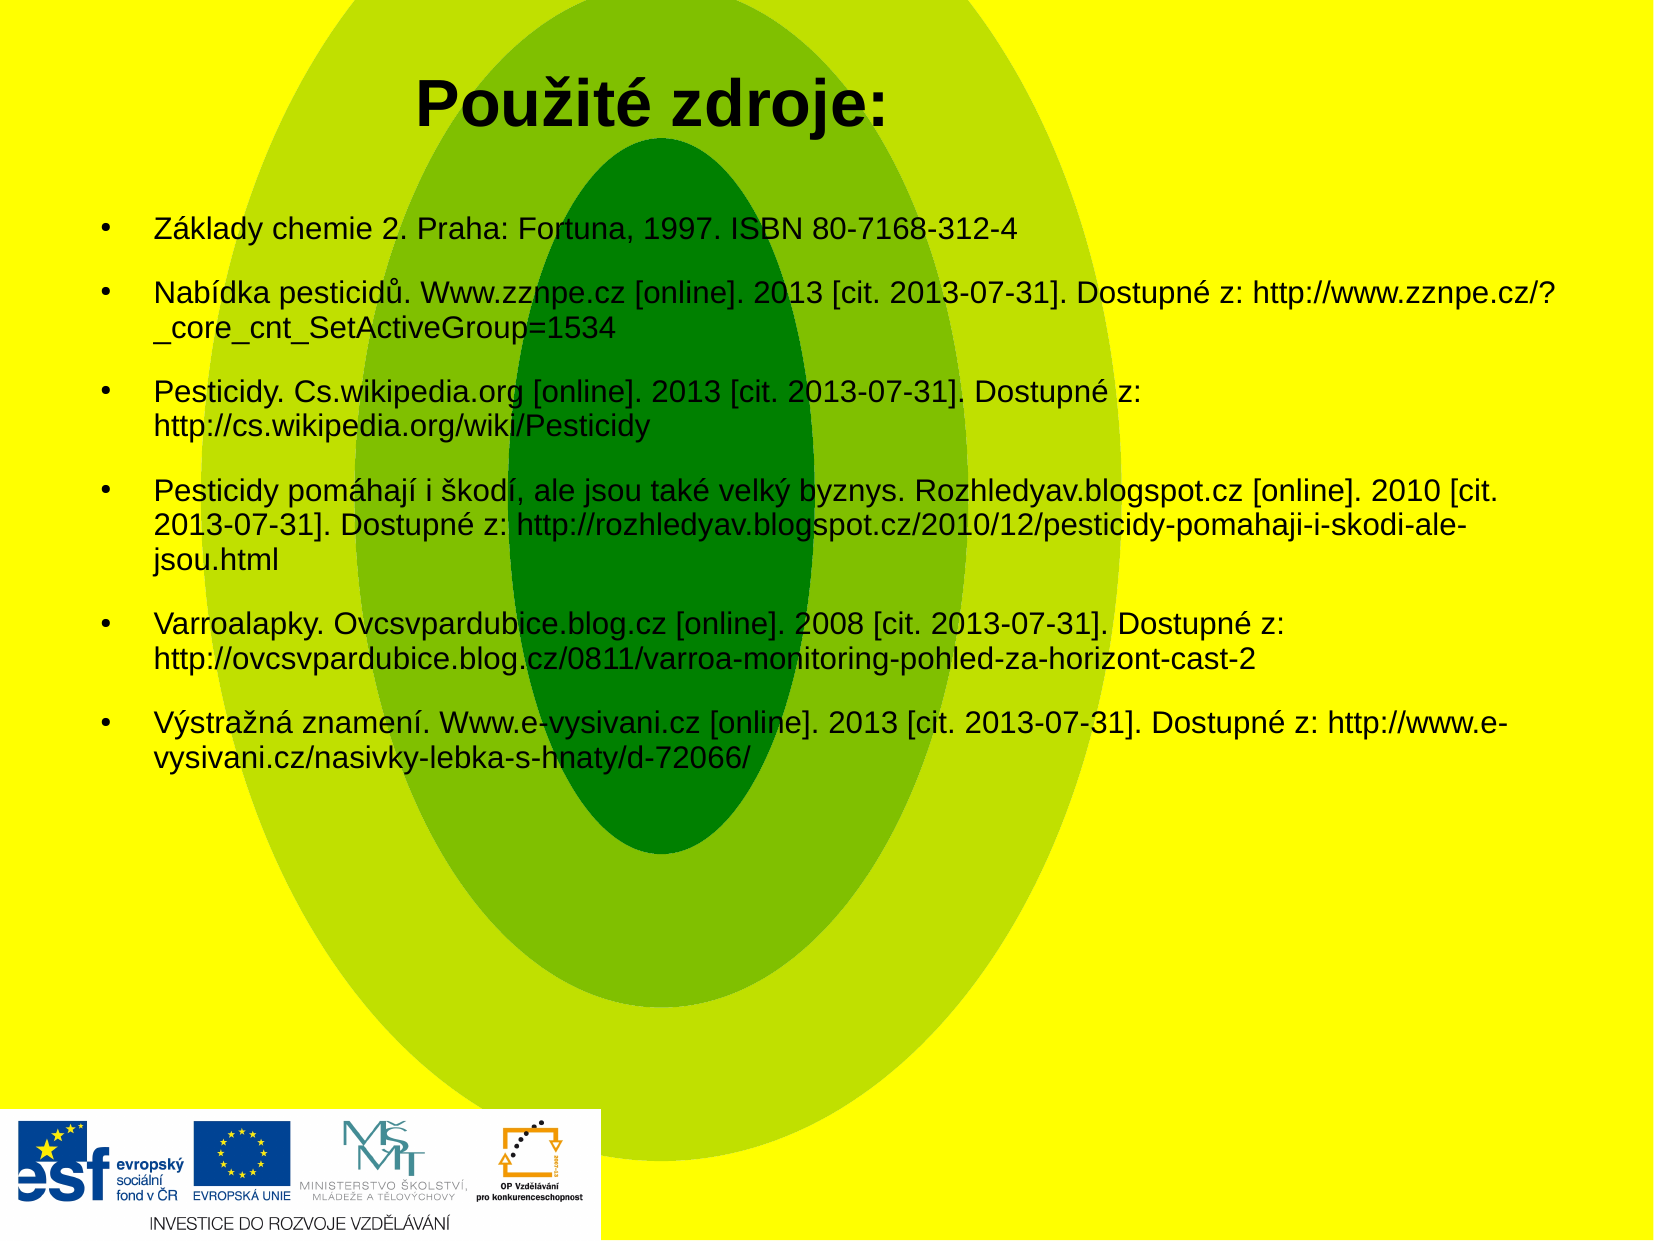

# Použité zdroje:
Základy chemie 2. Praha: Fortuna, 1997. ISBN 80-7168-312-4
Nabídka pesticidů. Www.zznpe.cz [online]. 2013 [cit. 2013-07-31]. Dostupné z: http://www.zznpe.cz/?_core_cnt_SetActiveGroup=1534
Pesticidy. Cs.wikipedia.org [online]. 2013 [cit. 2013-07-31]. Dostupné z: http://cs.wikipedia.org/wiki/Pesticidy
Pesticidy pomáhají i škodí, ale jsou také velký byznys. Rozhledyav.blogspot.cz [online]. 2010 [cit. 2013-07-31]. Dostupné z: http://rozhledyav.blogspot.cz/2010/12/pesticidy-pomahaji-i-skodi-ale-jsou.html
Varroalapky. Ovcsvpardubice.blog.cz [online]. 2008 [cit. 2013-07-31]. Dostupné z: http://ovcsvpardubice.blog.cz/0811/varroa-monitoring-pohled-za-horizont-cast-2
Výstražná znamení. Www.e-vysivani.cz [online]. 2013 [cit. 2013-07-31]. Dostupné z: http://www.e-vysivani.cz/nasivky-lebka-s-hnaty/d-72066/